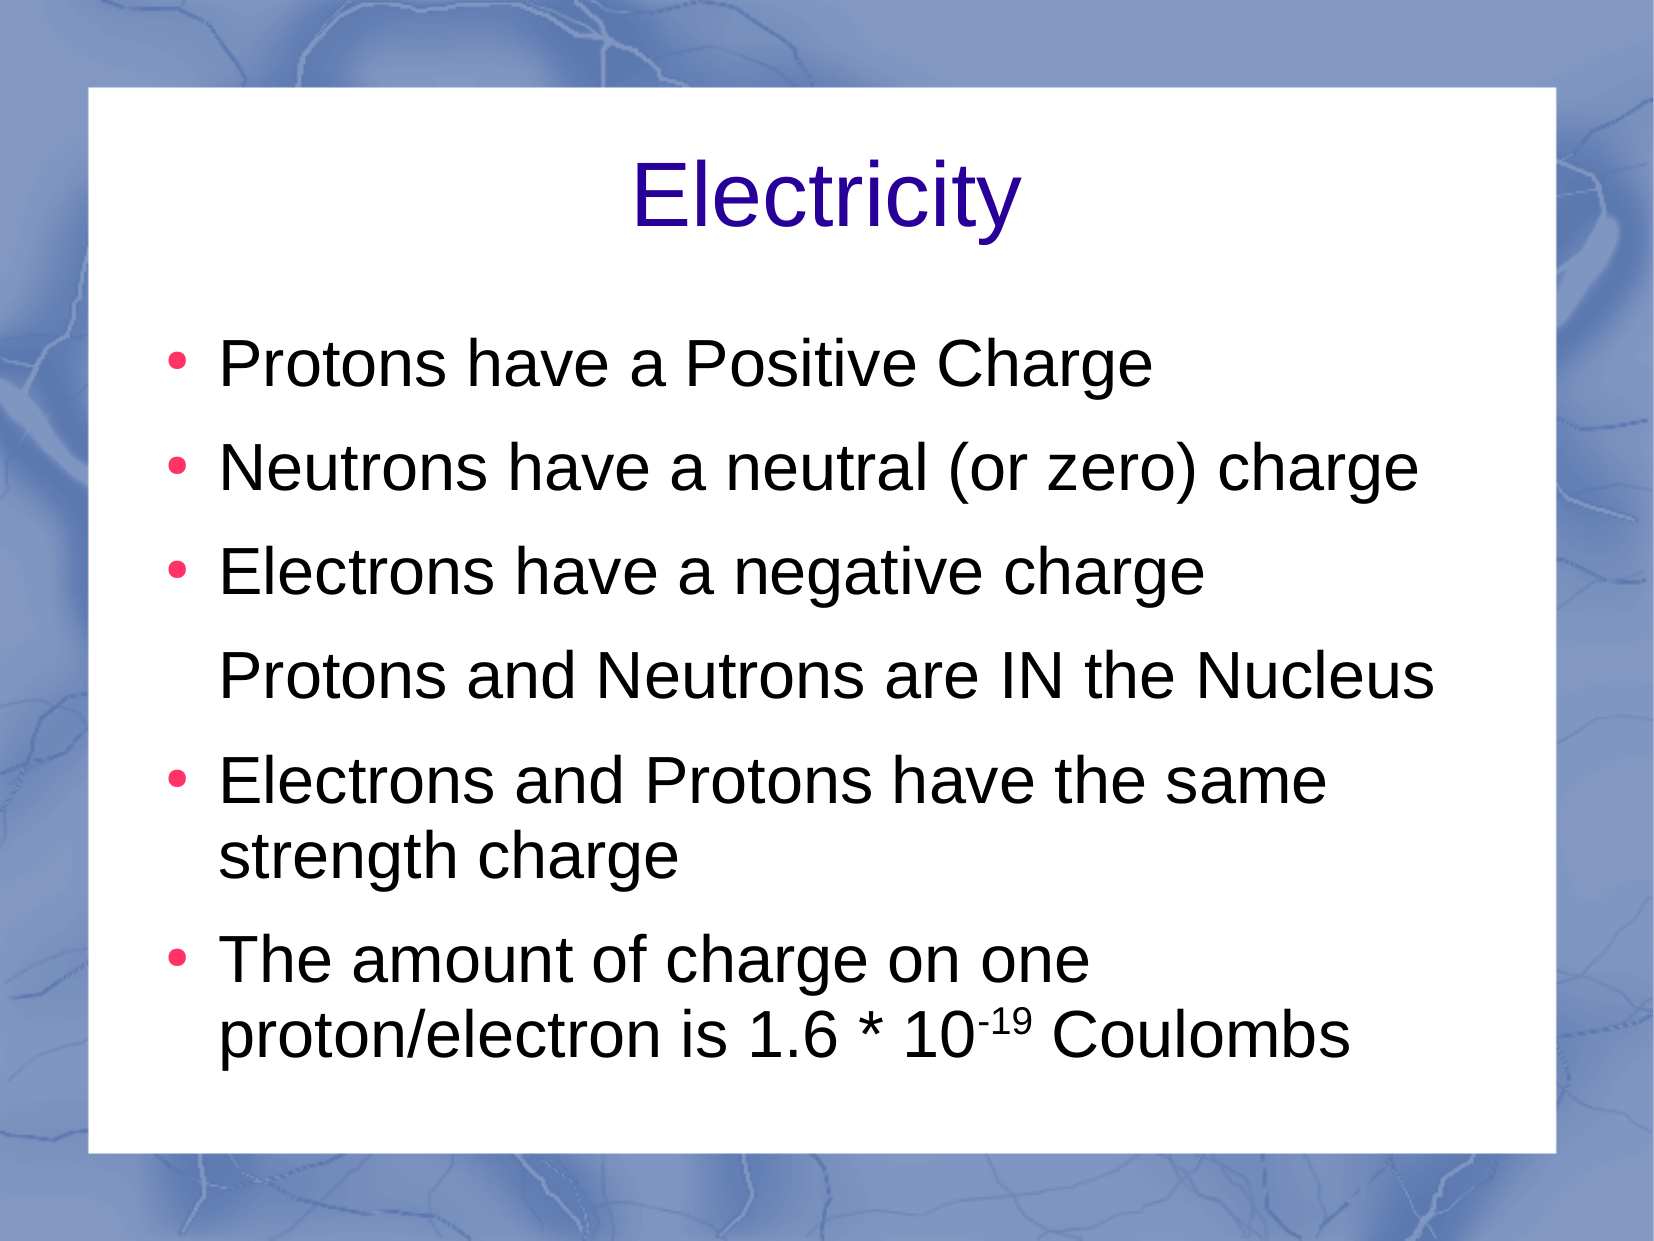

# Electricity
Protons have a Positive Charge
Neutrons have a neutral (or zero) charge
Electrons have a negative charge
Protons and Neutrons are IN the Nucleus
Electrons and Protons have the same strength charge
The amount of charge on one proton/electron is 1.6 * 10-19 Coulombs